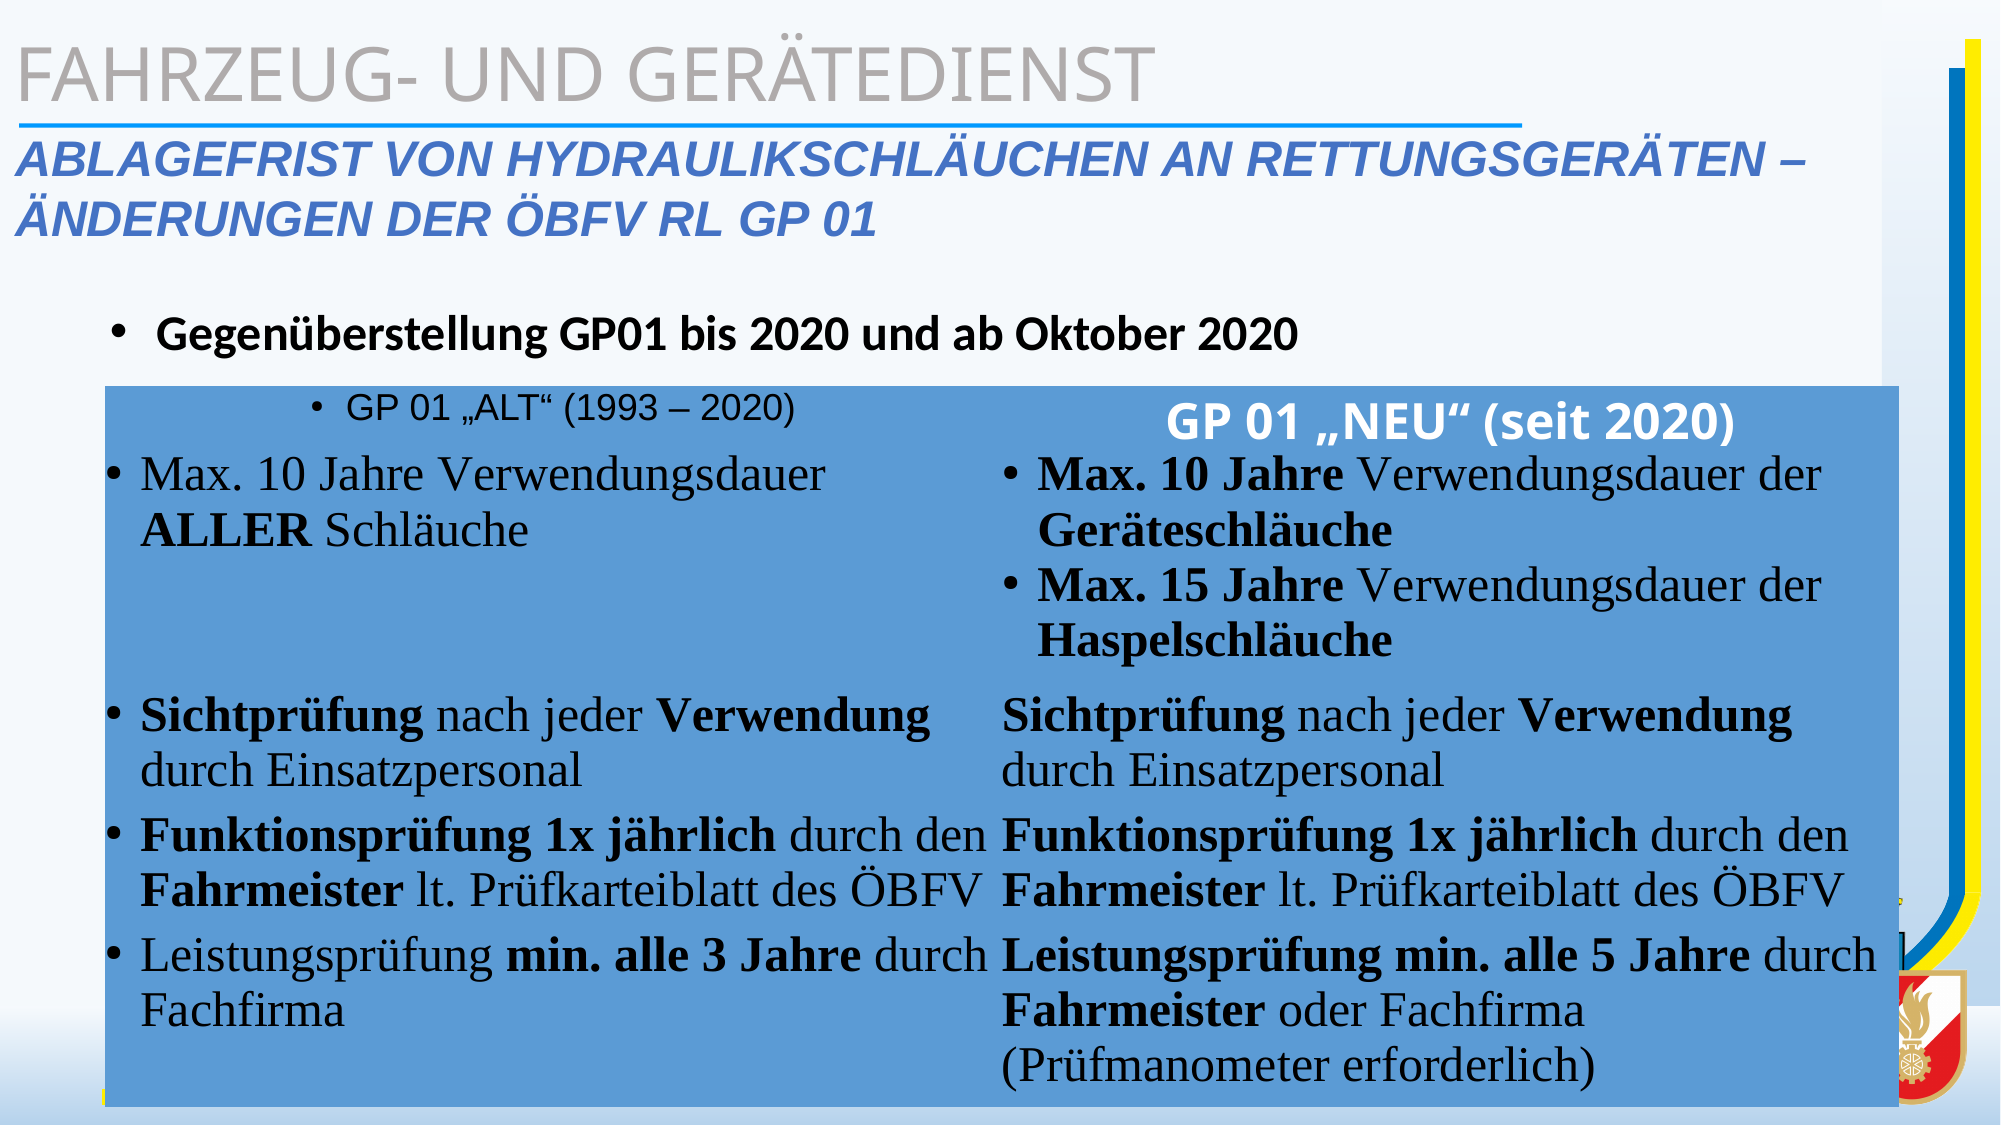

FAHRZEUG- UND GERÄTEDIENST
ABLAGEFRIST VON HYDRAULIKSCHLÄUCHEN AN RETTUNGSGERÄTEN –
ÄNDERUNGEN DER ÖBFV RL GP 01
Gegenüberstellung GP01 bis 2020 und ab Oktober 2020
| GP 01 „ALT“ (1993 – 2020) | GP 01 „NEU“ (seit 2020) |
| --- | --- |
| Max. 10 Jahre Verwendungsdauer ALLER Schläuche | Max. 10 Jahre Verwendungsdauer der Geräteschläuche Max. 15 Jahre Verwendungsdauer der Haspelschläuche |
| Sichtprüfung nach jeder Verwendung durch Einsatzpersonal | Sichtprüfung nach jeder Verwendung durch Einsatzpersonal |
| Funktionsprüfung 1x jährlich durch den Fahrmeister lt. Prüfkarteiblatt des ÖBFV | Funktionsprüfung 1x jährlich durch den Fahrmeister lt. Prüfkarteiblatt des ÖBFV |
| Leistungsprüfung min. alle 3 Jahre durch Fachfirma | Leistungsprüfung min. alle 5 Jahre durch Fahrmeister oder Fachfirma (Prüfmanometer erforderlich) |